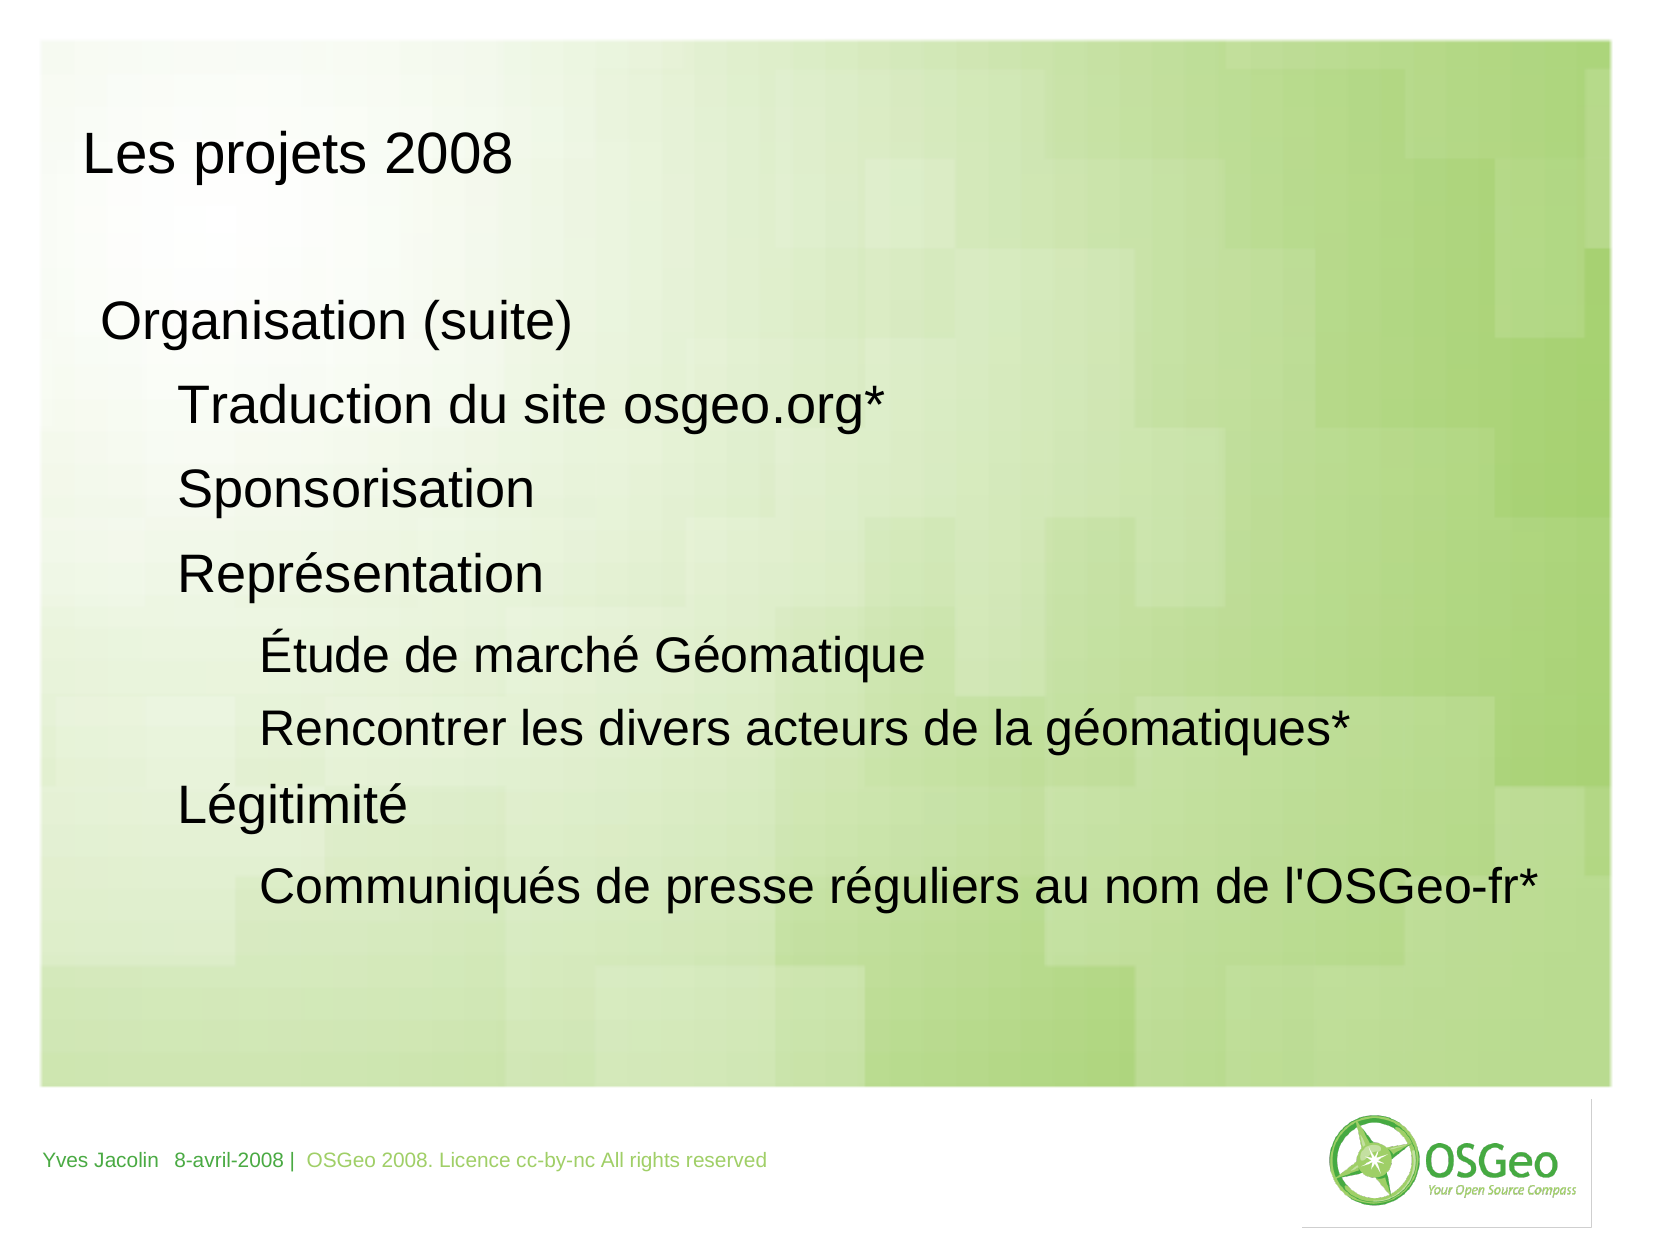

# Les projets 2008
Organisation (suite)
Traduction du site osgeo.org*
Sponsorisation
Représentation
Étude de marché Géomatique
Rencontrer les divers acteurs de la géomatiques*
Légitimité
Communiqués de presse réguliers au nom de l'OSGeo-fr*